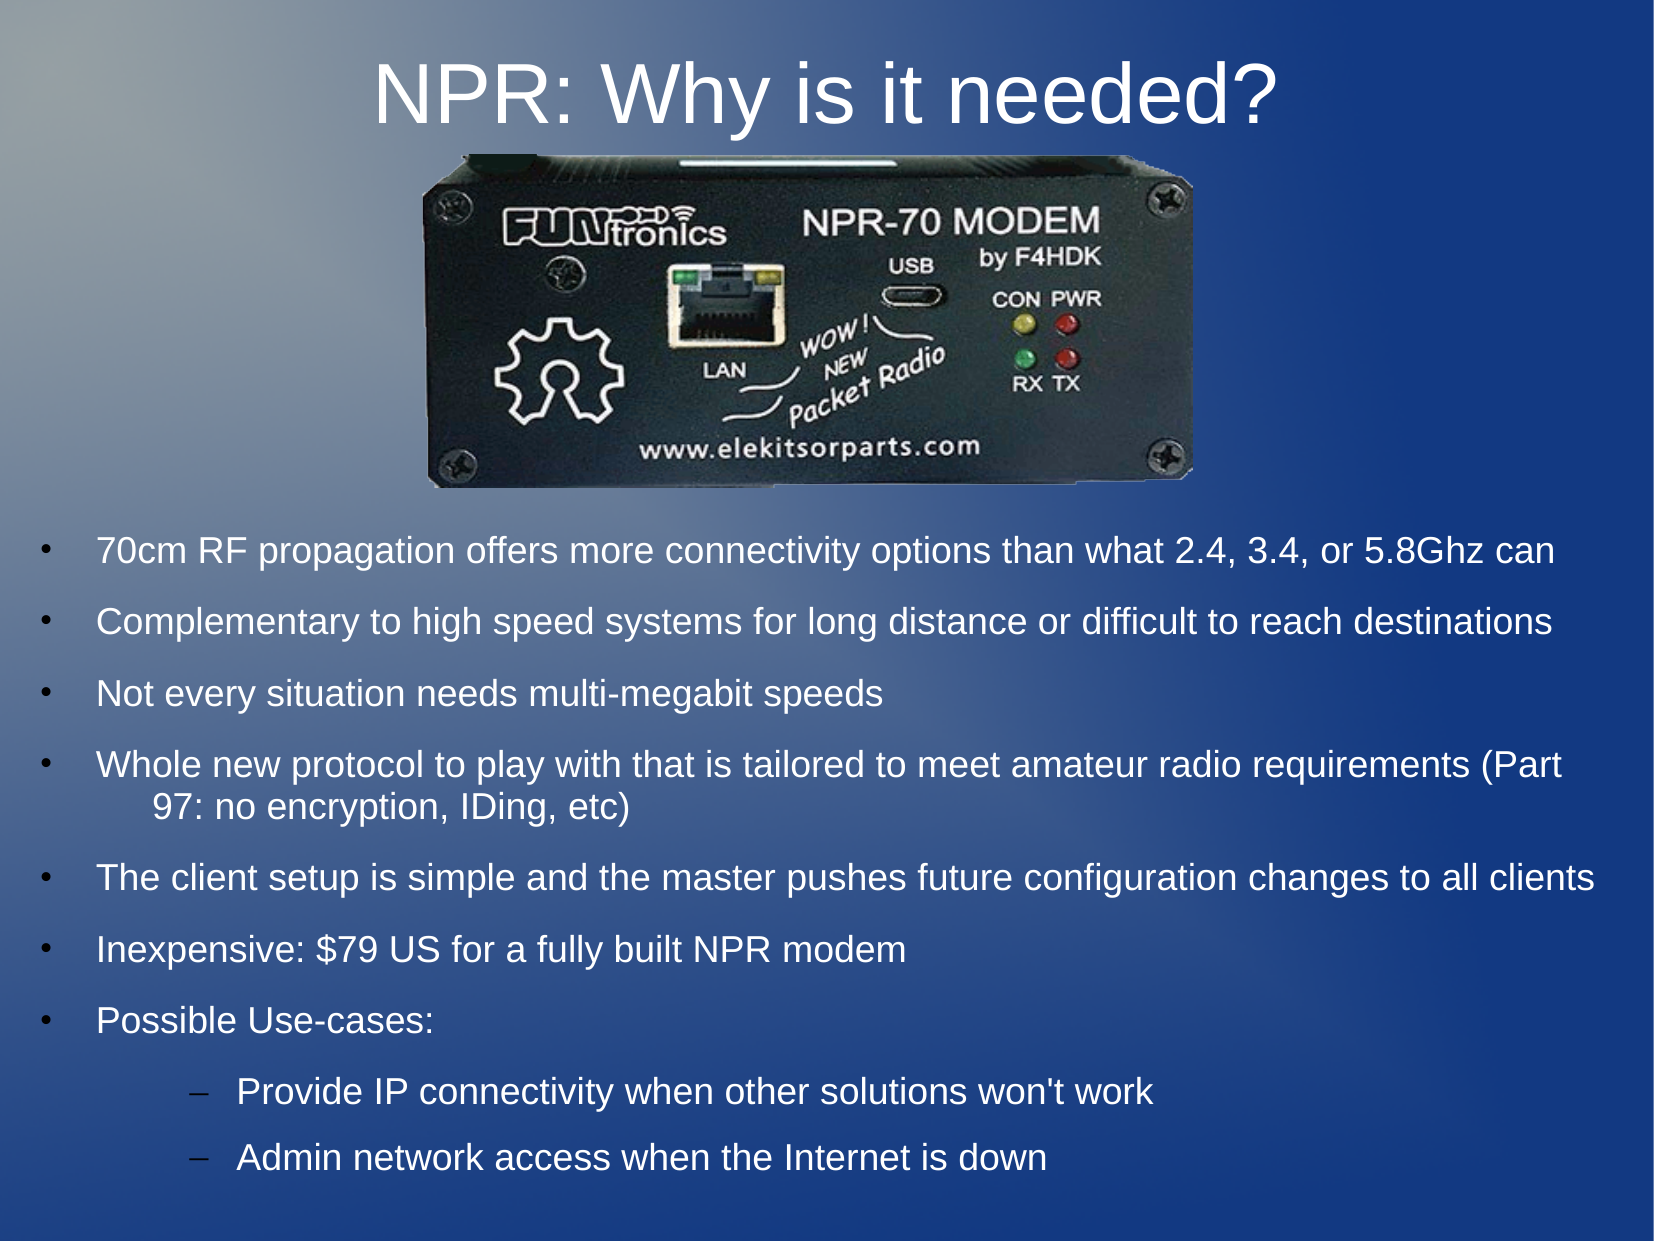

# NPR: Why is it needed?
70cm RF propagation offers more connectivity options than what 2.4, 3.4, or 5.8Ghz can
Complementary to high speed systems for long distance or difficult to reach destinations
Not every situation needs multi-megabit speeds
Whole new protocol to play with that is tailored to meet amateur radio requirements (Part 97: no encryption, IDing, etc)
The client setup is simple and the master pushes future configuration changes to all clients
Inexpensive: $79 US for a fully built NPR modem
Possible Use-cases:
Provide IP connectivity when other solutions won't work
Admin network access when the Internet is down